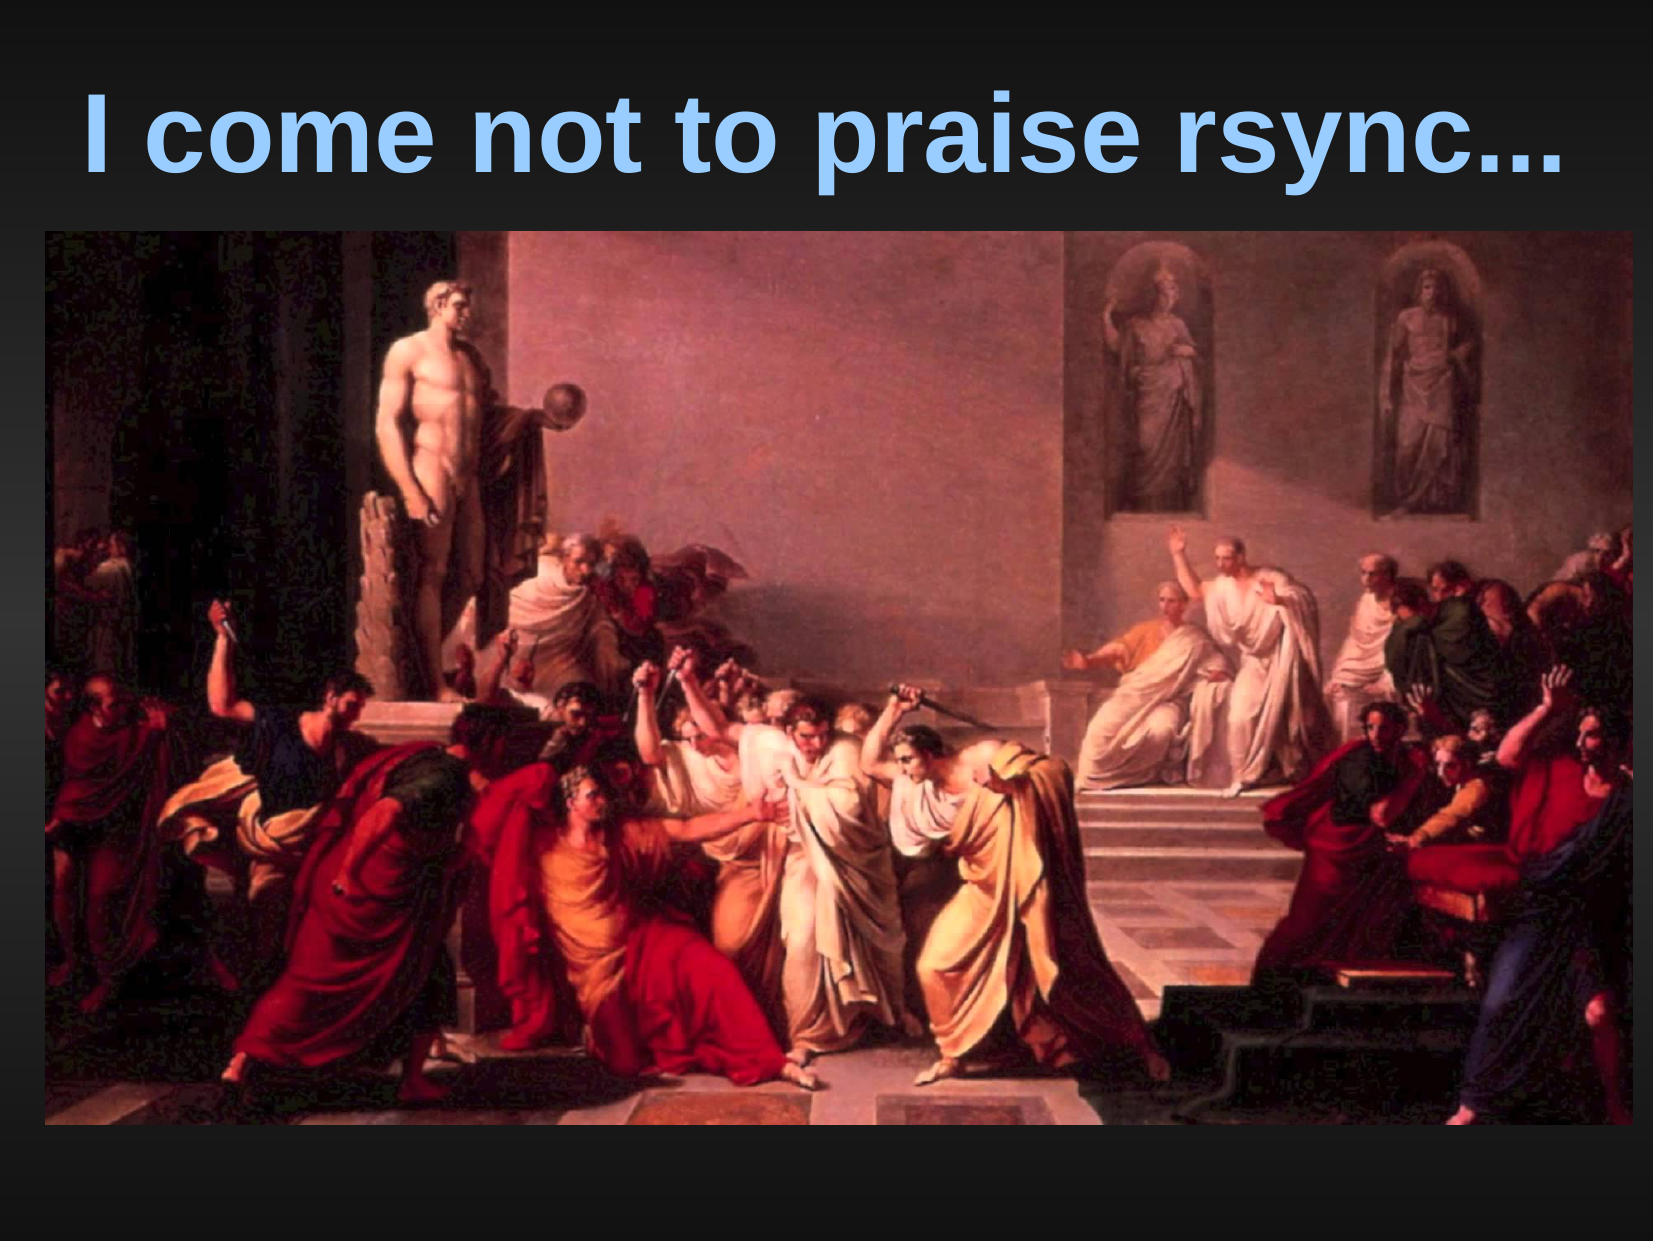

# I come not to praise rsync...